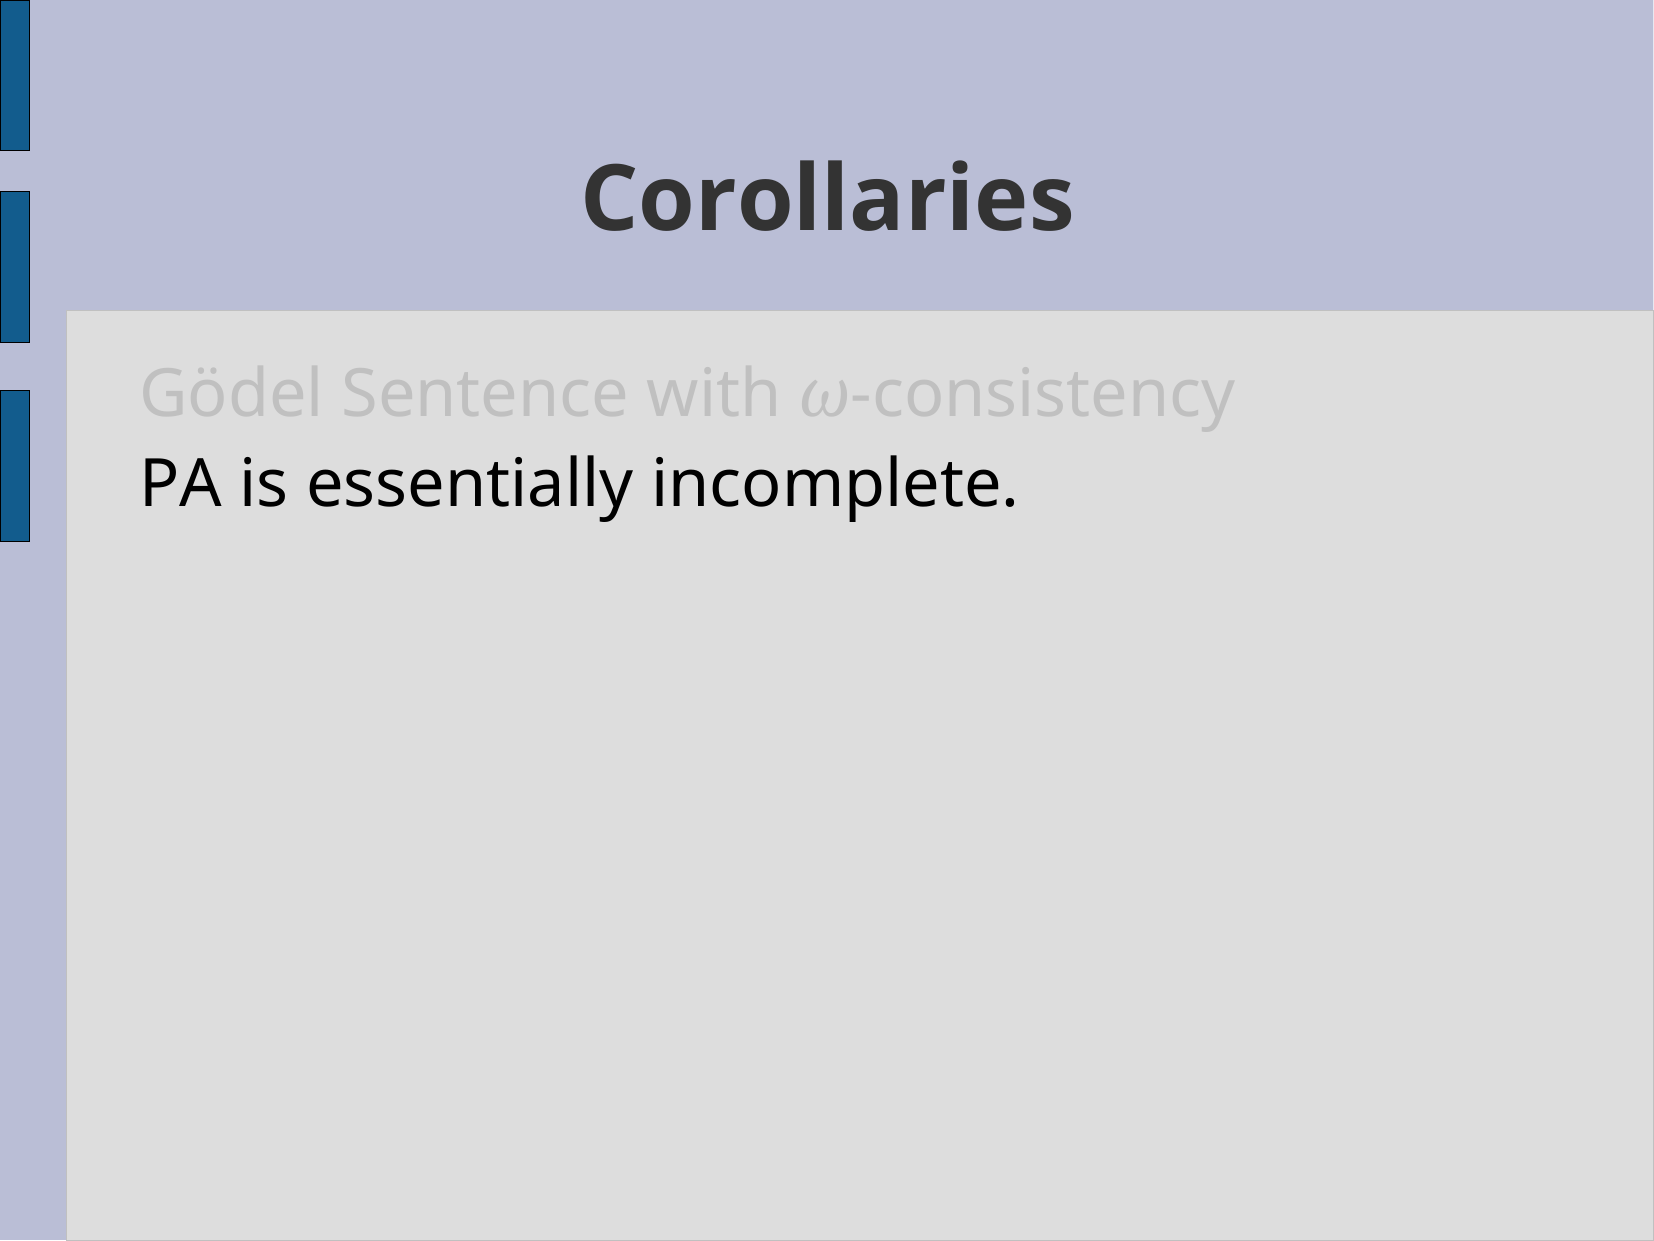

# Corollaries
Gödel Sentence with ω-consistency
PA is essentially incomplete.